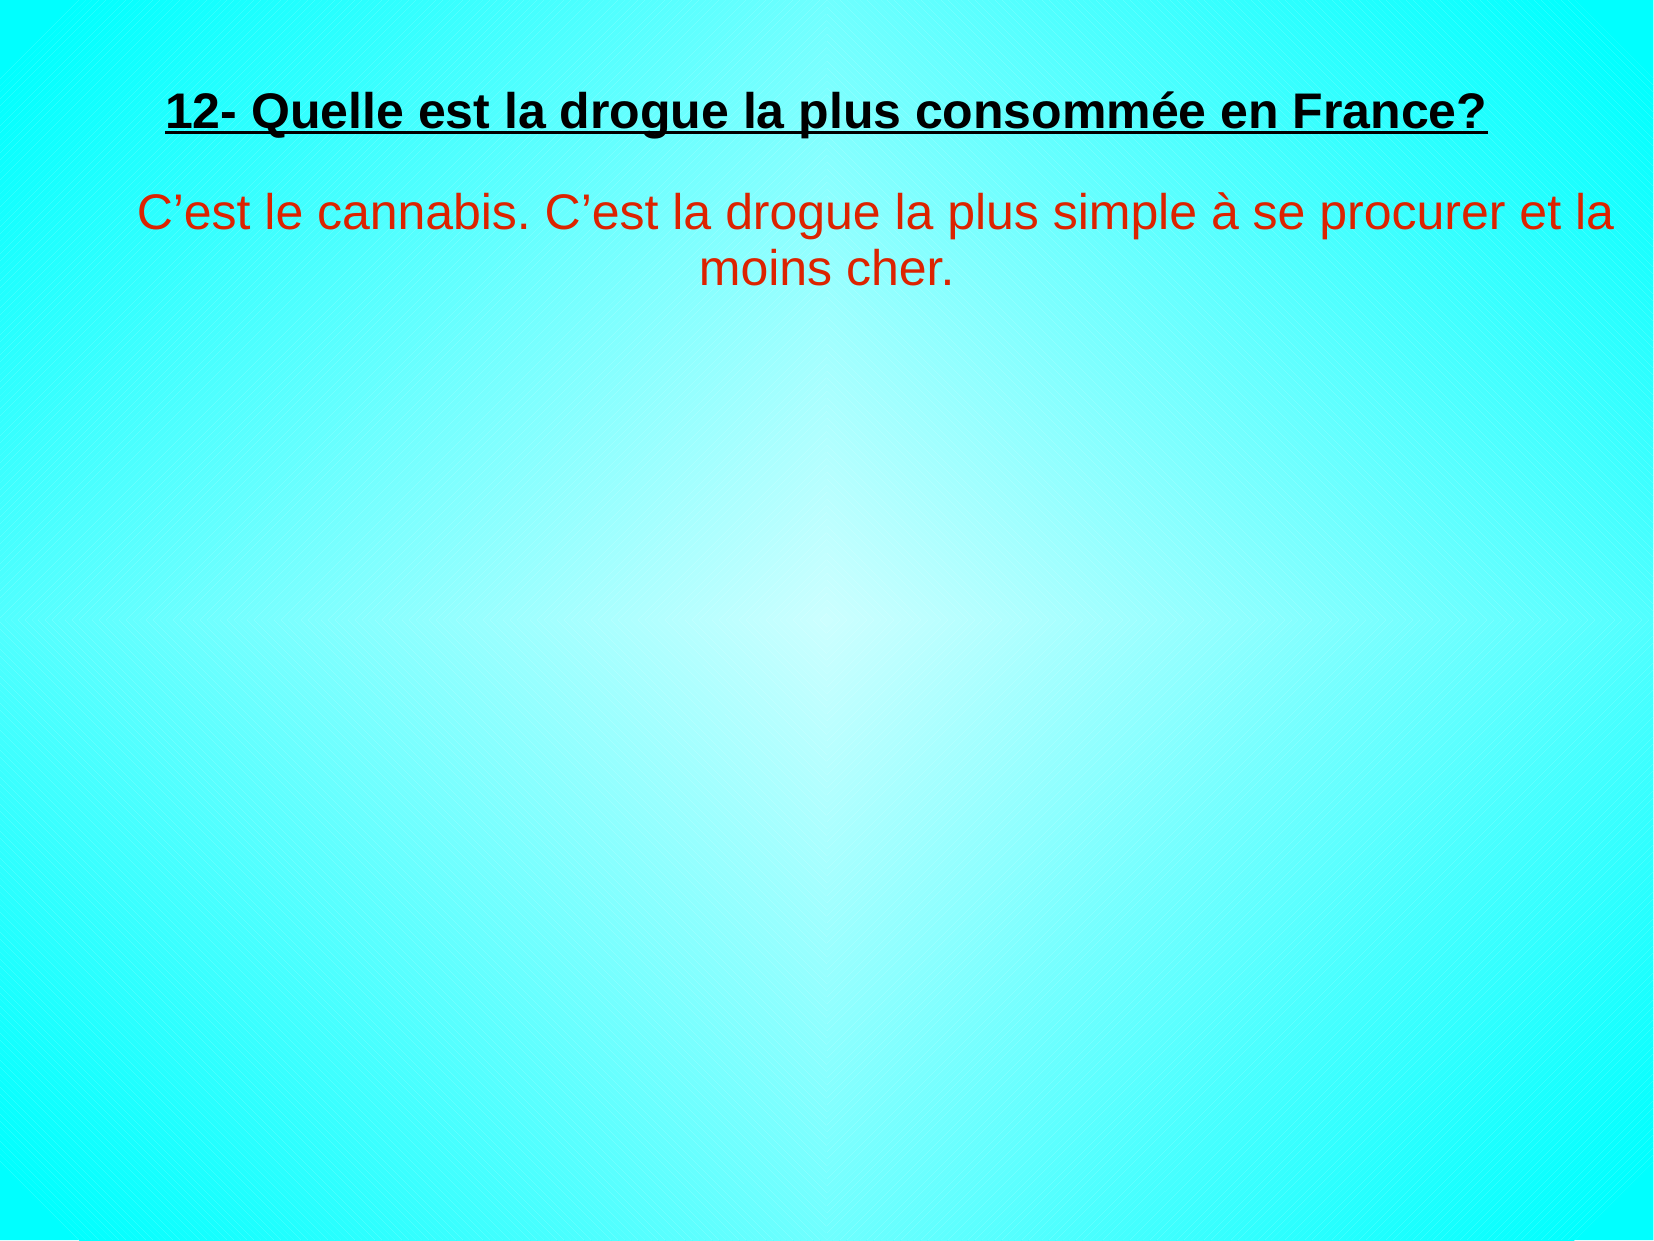

12- Quelle est la drogue la plus consommée en France?
 C’est le cannabis. C’est la drogue la plus simple à se procurer et la moins cher.